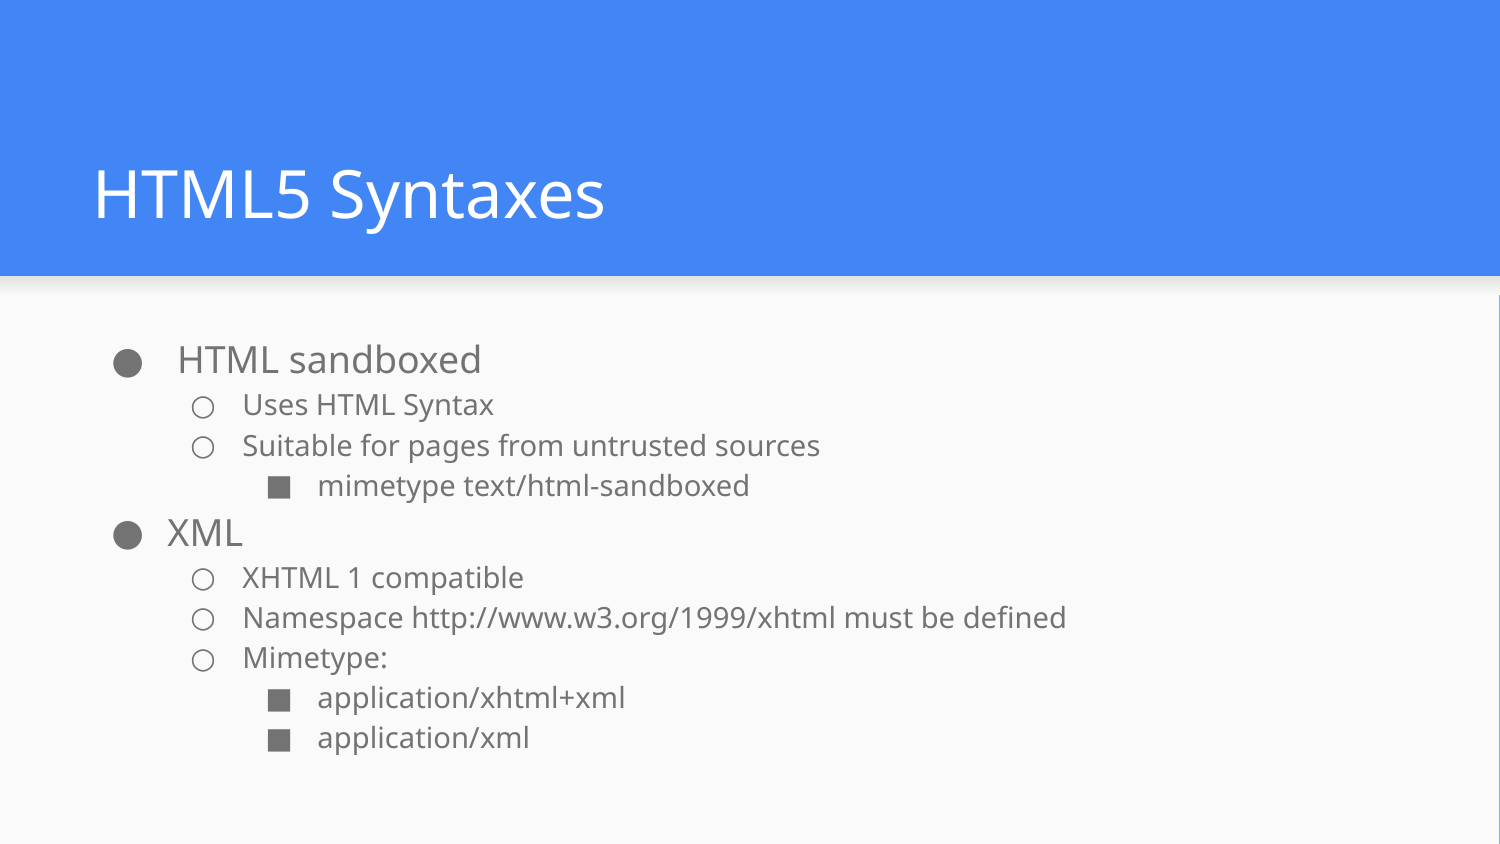

# HTML5 Syntaxes
 HTML sandboxed
Uses HTML Syntax
Suitable for pages from untrusted sources
mimetype text/html-sandboxed
XML
XHTML 1 compatible
Namespace http://www.w3.org/1999/xhtml must be defined
Mimetype:
application/xhtml+xml
application/xml